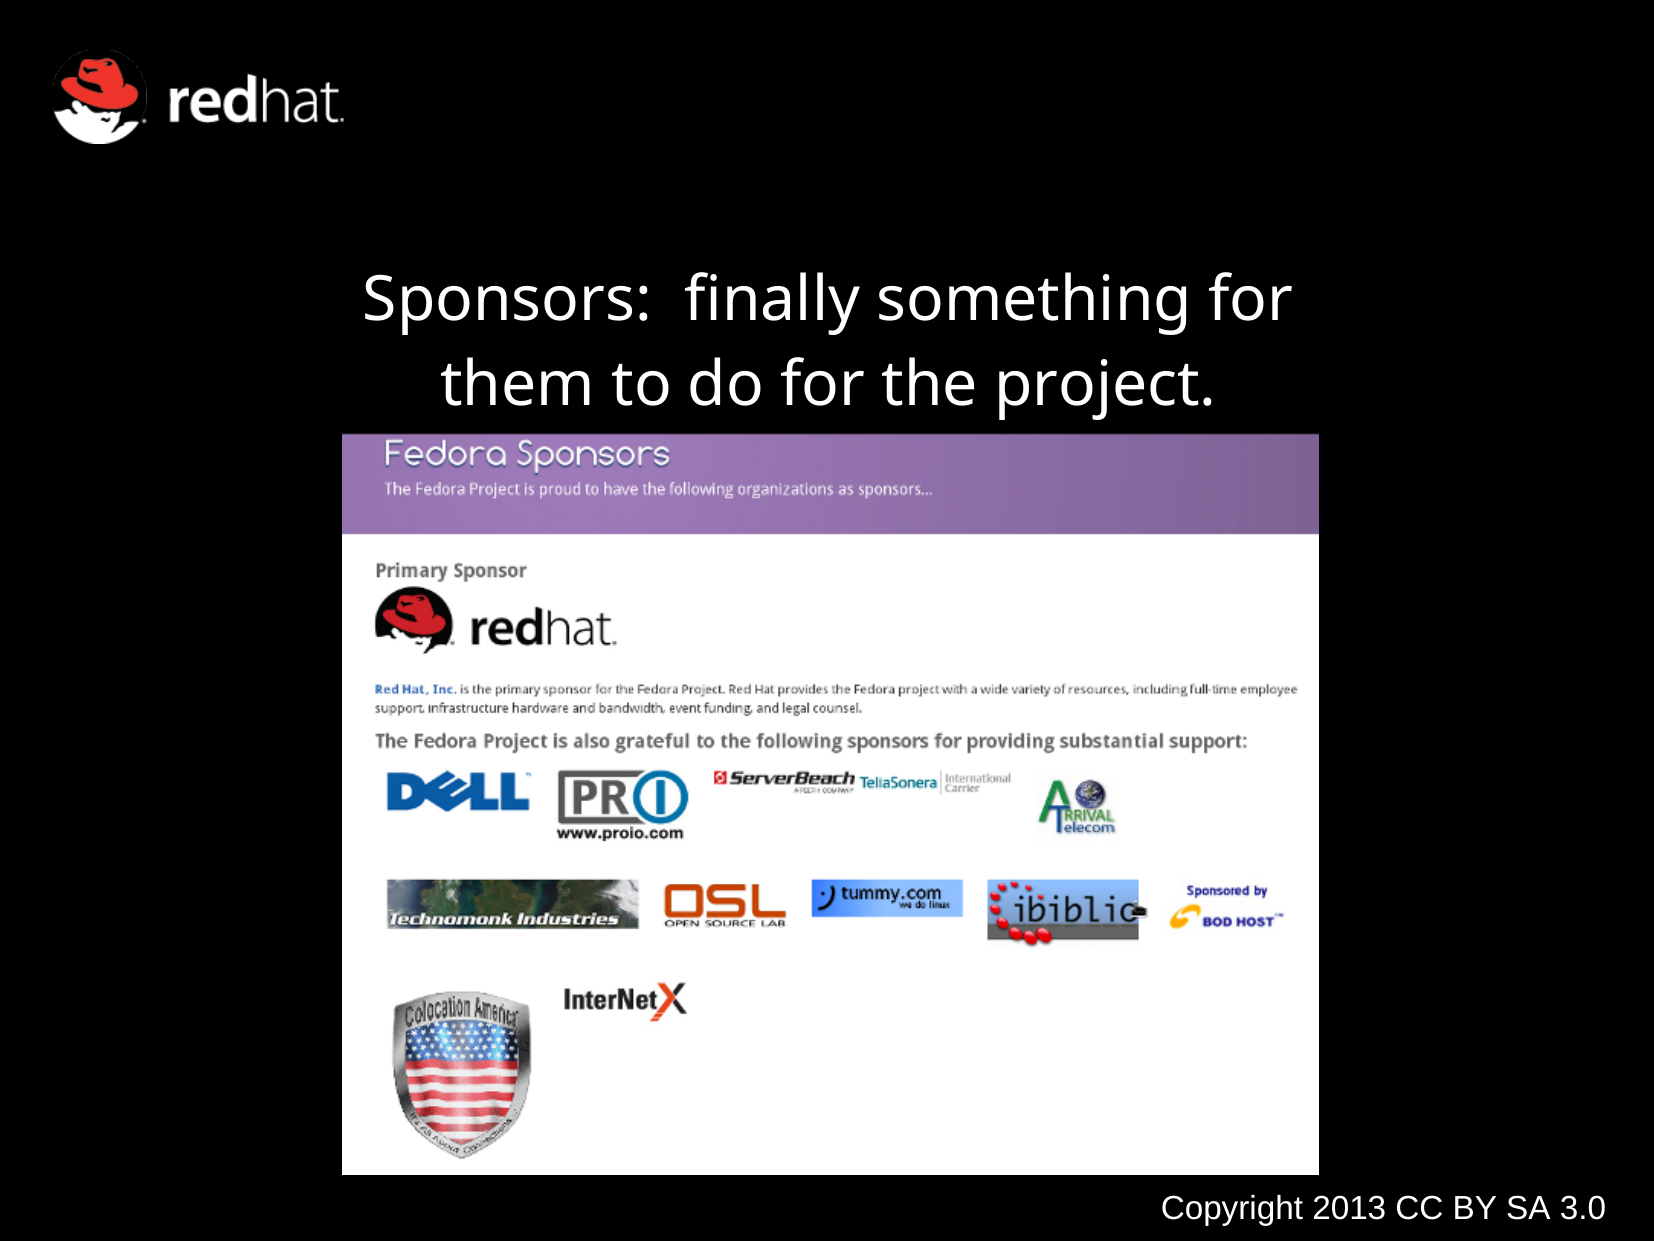

Sponsors: finally something for
them to do for the project.